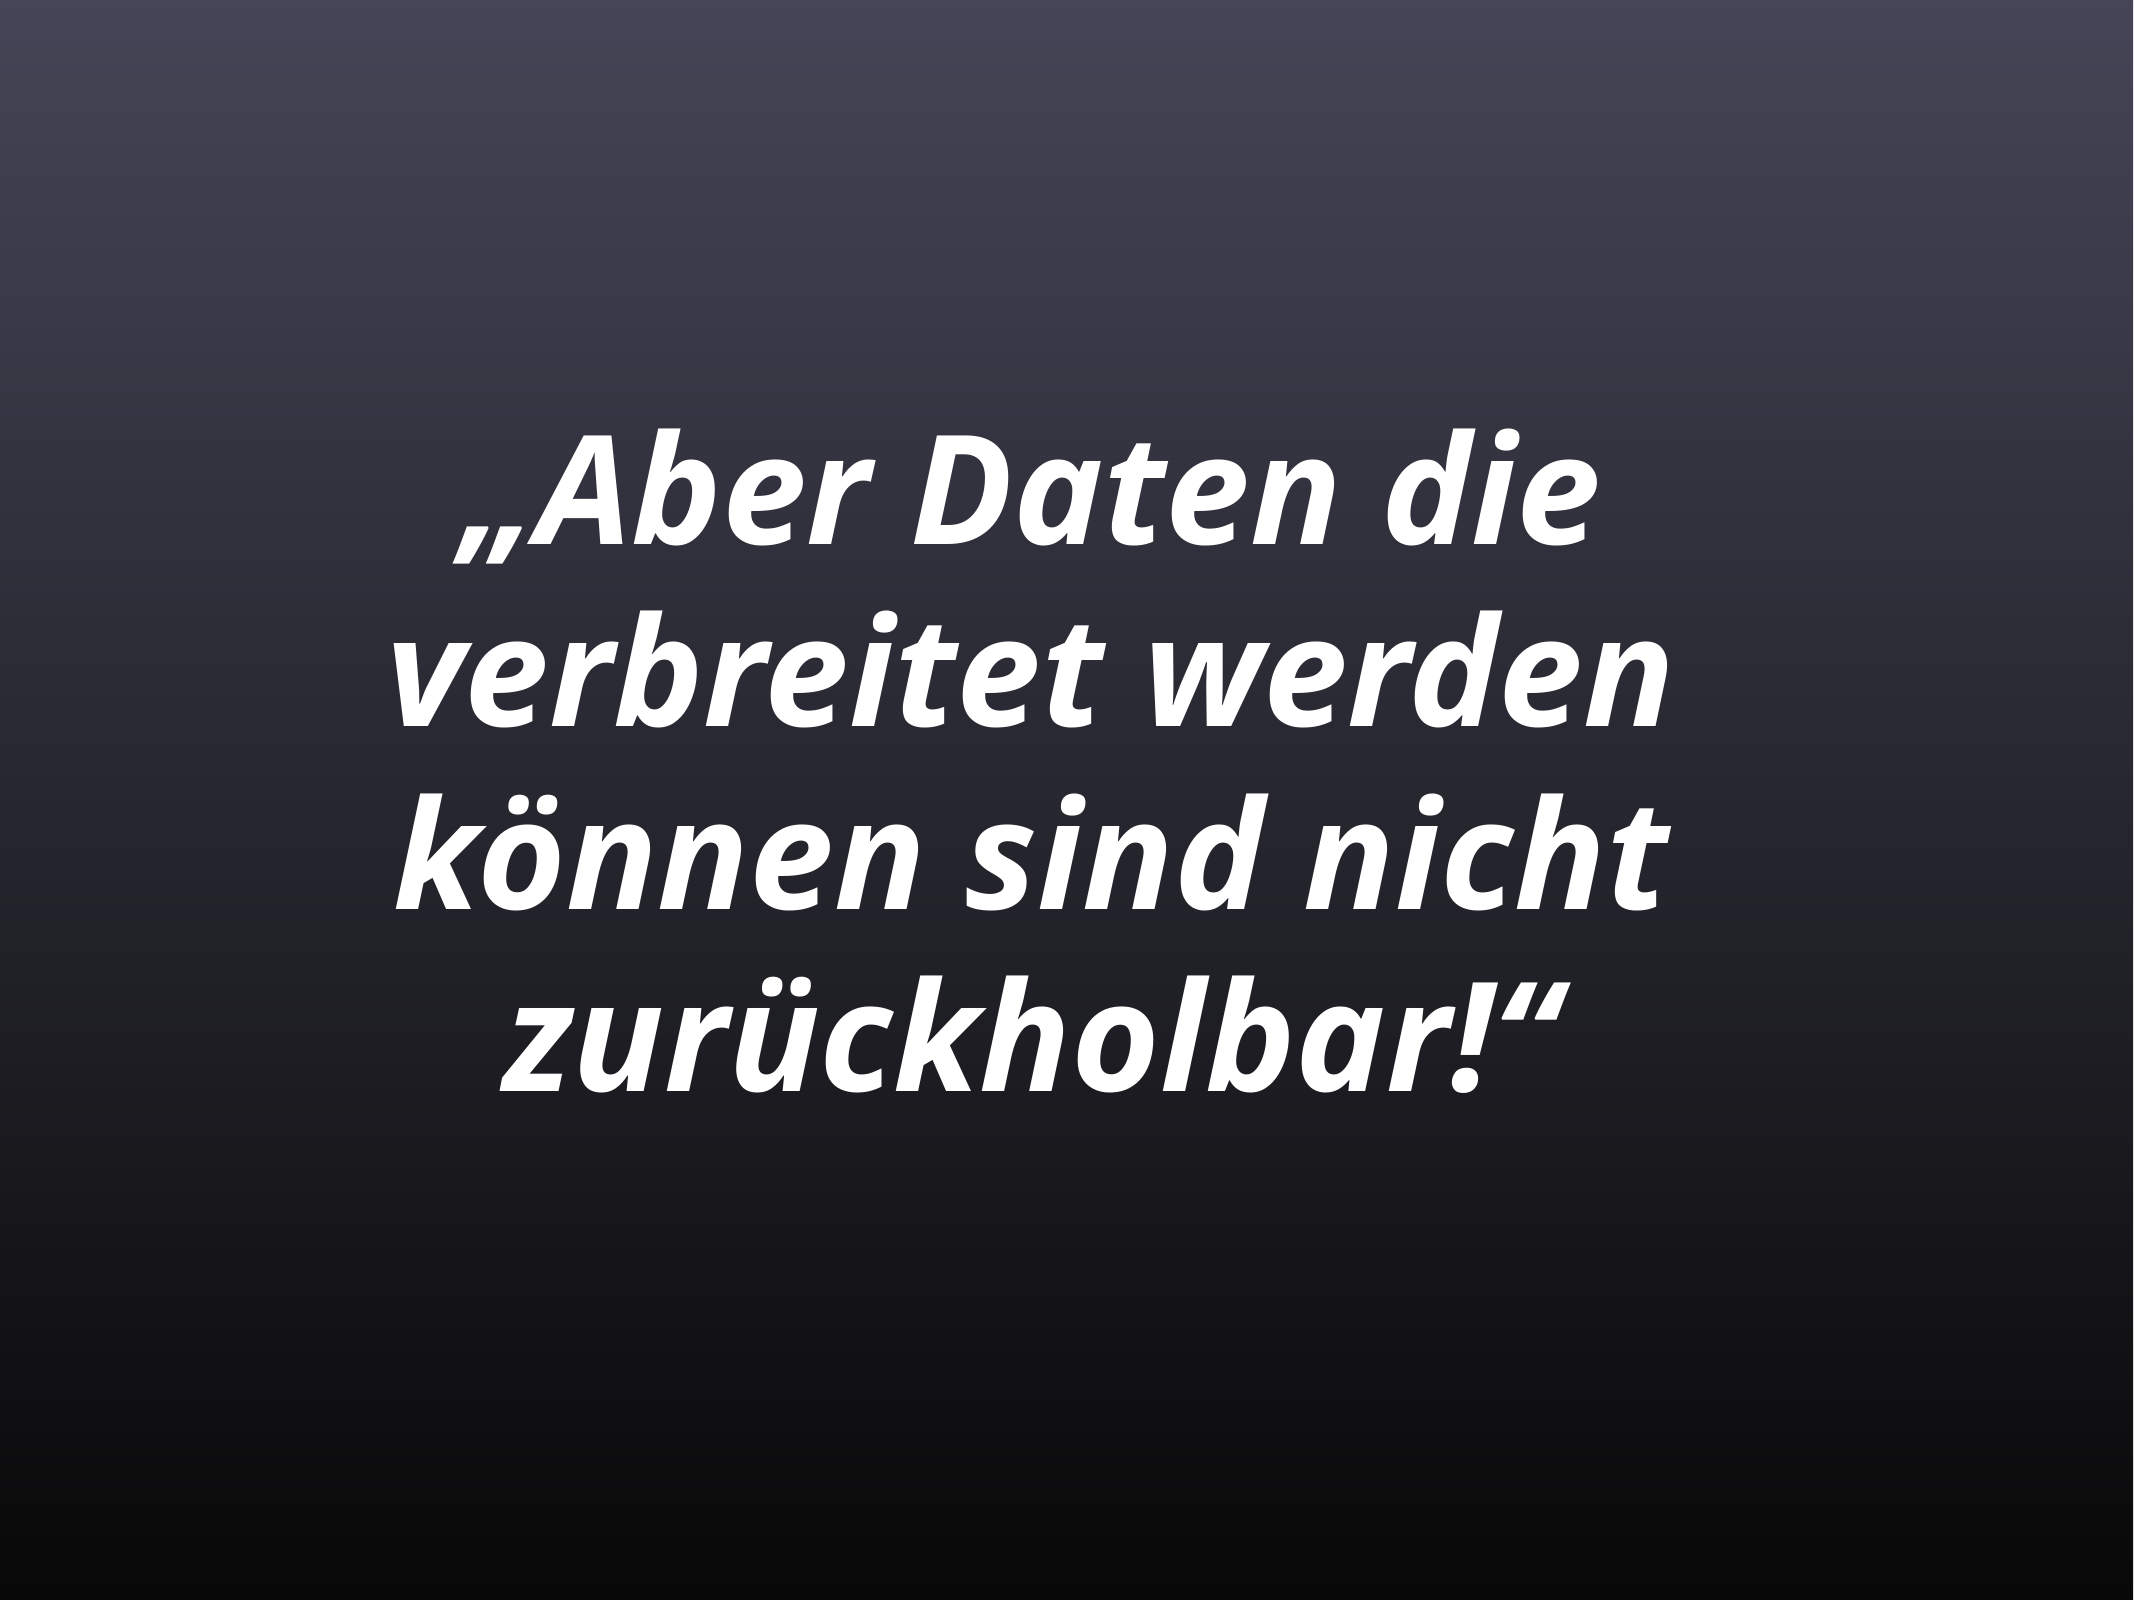

# „Aber Daten die verbreitet werden können sind nicht zurückholbar!“